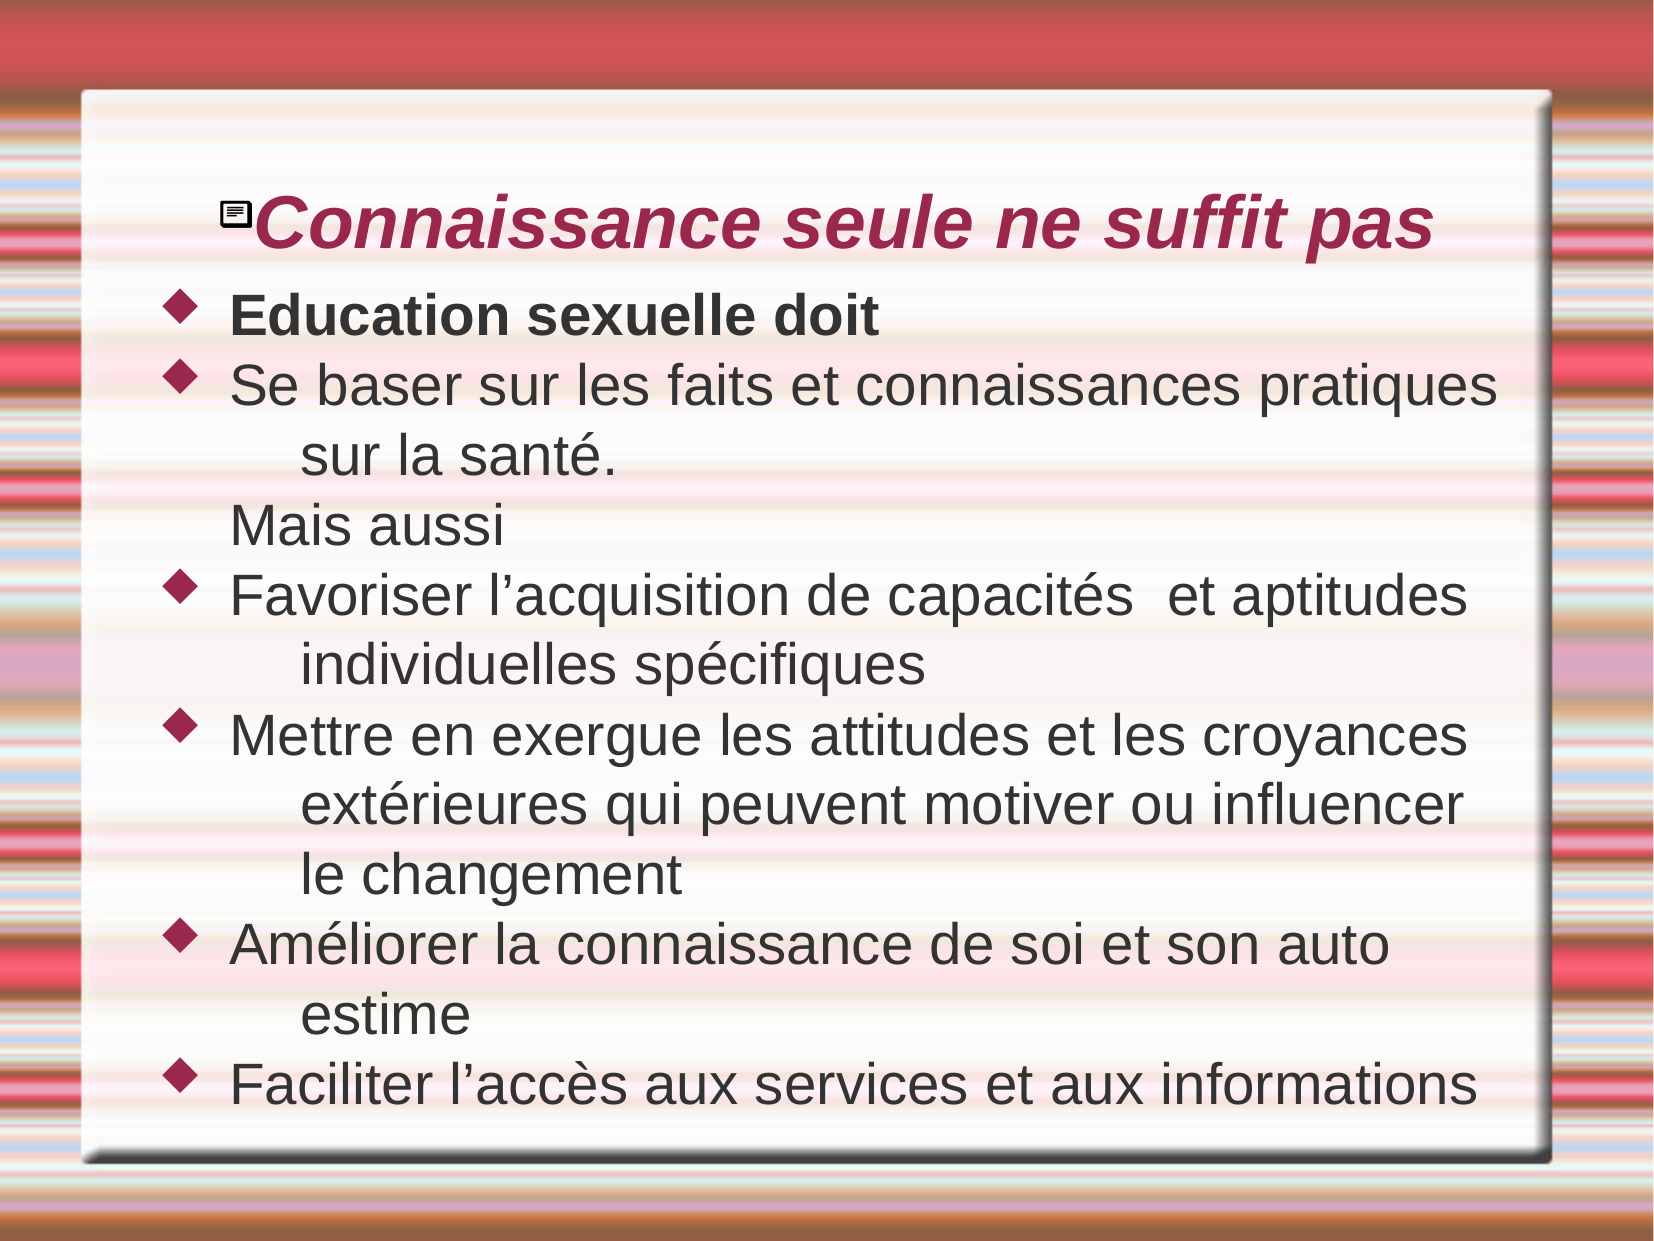

# Connaissance seule ne suffit pas
Education sexuelle doit
Se baser sur les faits et connaissances pratiques sur la santé.
Mais aussi
Favoriser l’acquisition de capacités et aptitudes individuelles spécifiques
Mettre en exergue les attitudes et les croyances extérieures qui peuvent motiver ou influencer le changement
Améliorer la connaissance de soi et son auto estime
Faciliter l’accès aux services et aux informations